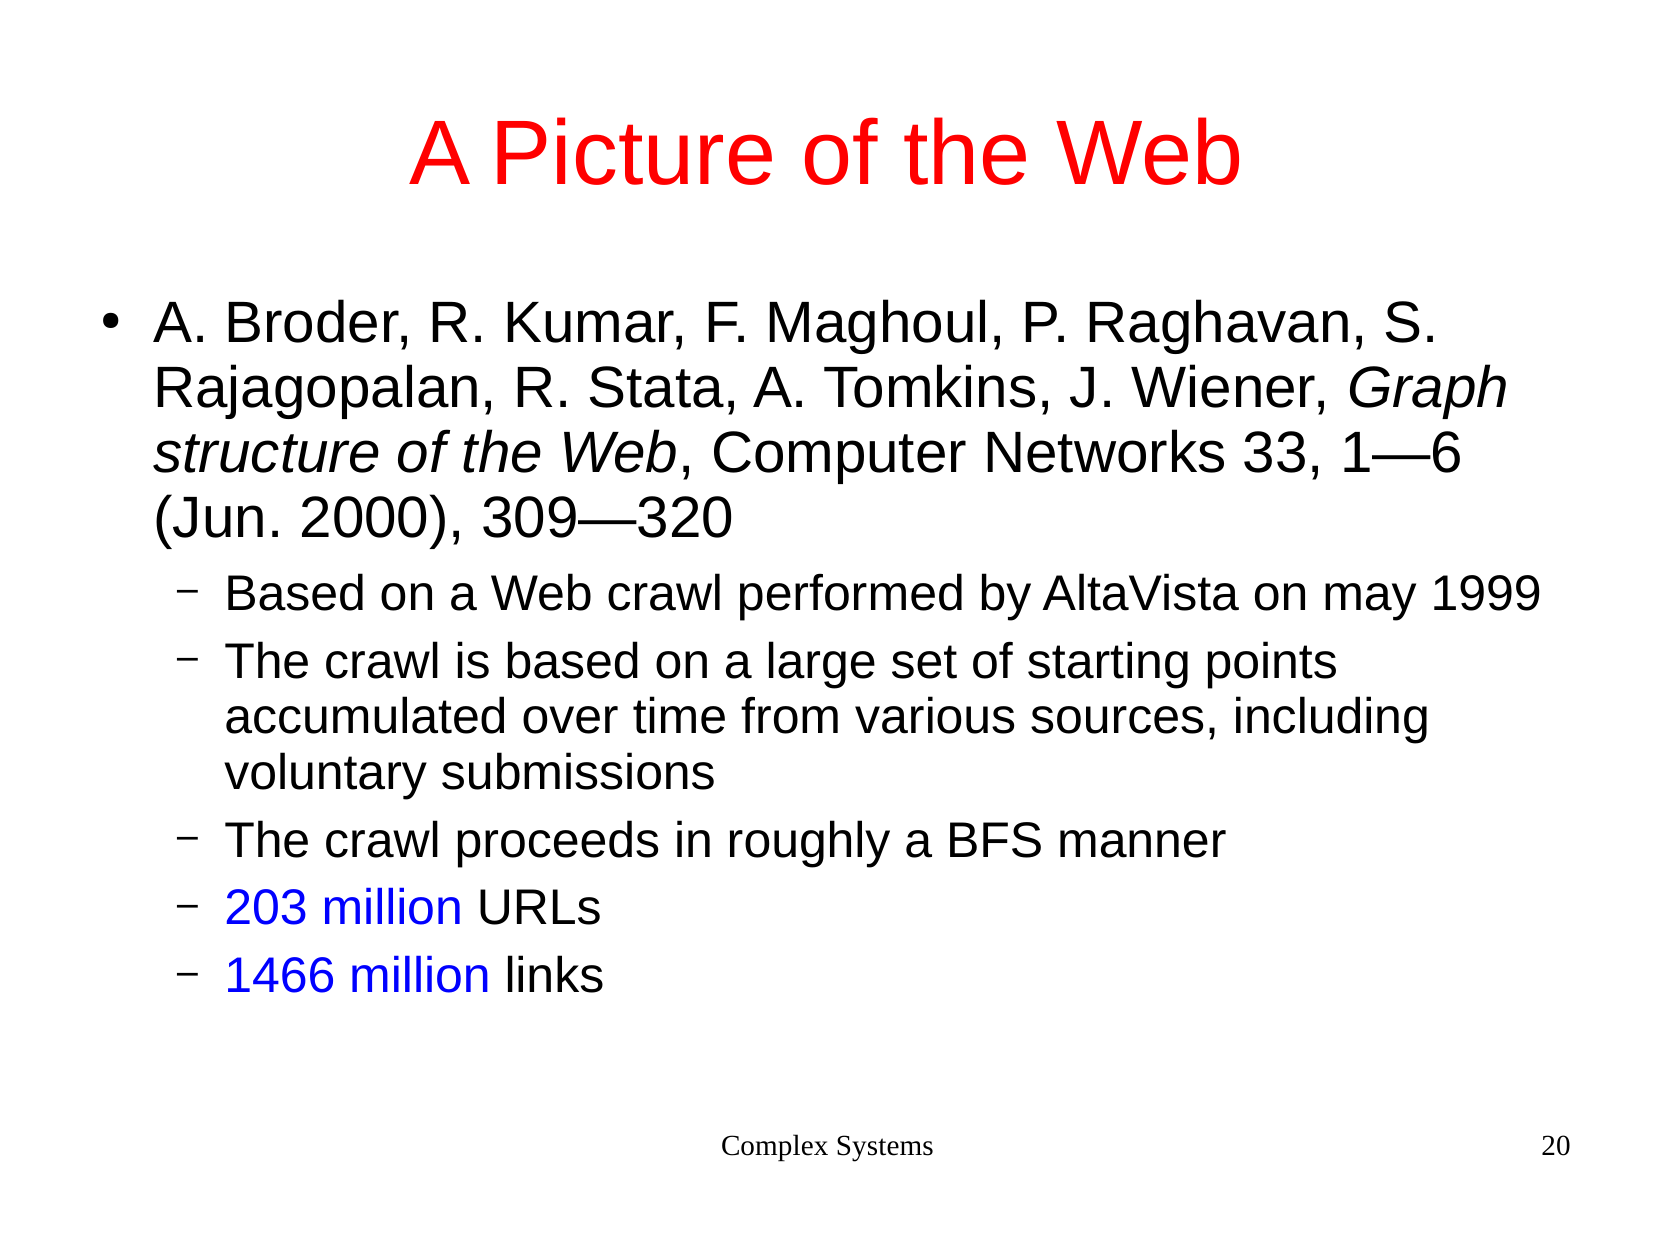

# A Picture of the Web
A. Broder, R. Kumar, F. Maghoul, P. Raghavan, S. Rajagopalan, R. Stata, A. Tomkins, J. Wiener, Graph structure of the Web, Computer Networks 33, 1—6 (Jun. 2000), 309—320
Based on a Web crawl performed by AltaVista on may 1999
The crawl is based on a large set of starting points accumulated over time from various sources, including voluntary submissions
The crawl proceeds in roughly a BFS manner
203 million URLs
1466 million links
Complex Systems
20